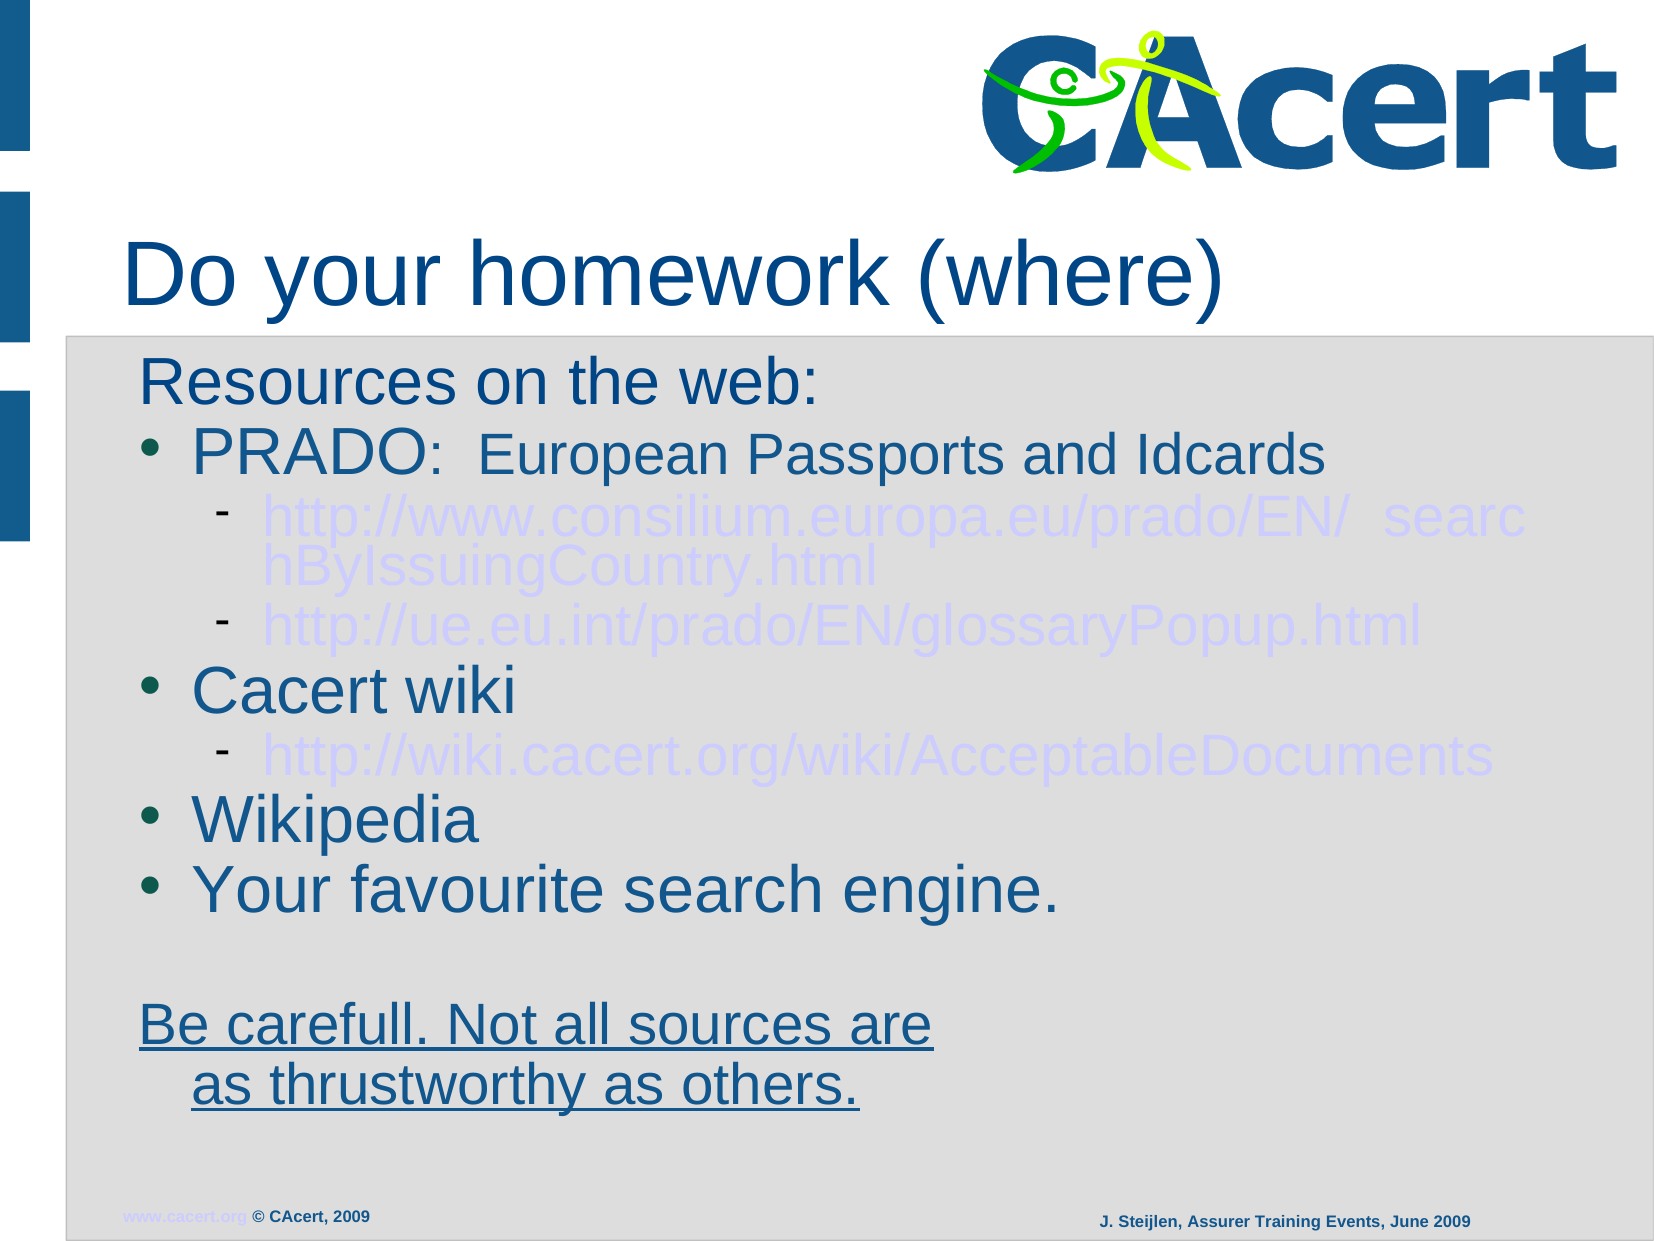

# Do your homework (where)
Resources on the web:
PRADO: European Passports and Idcards
http://www.consilium.europa.eu/prado/EN/ searchByIssuingCountry.html
http://ue.eu.int/prado/EN/glossaryPopup.html
Cacert wiki
http://wiki.cacert.org/wiki/AcceptableDocuments
Wikipedia
Your favourite search engine.
Be carefull. Not all sources are
as thrustworthy as others.